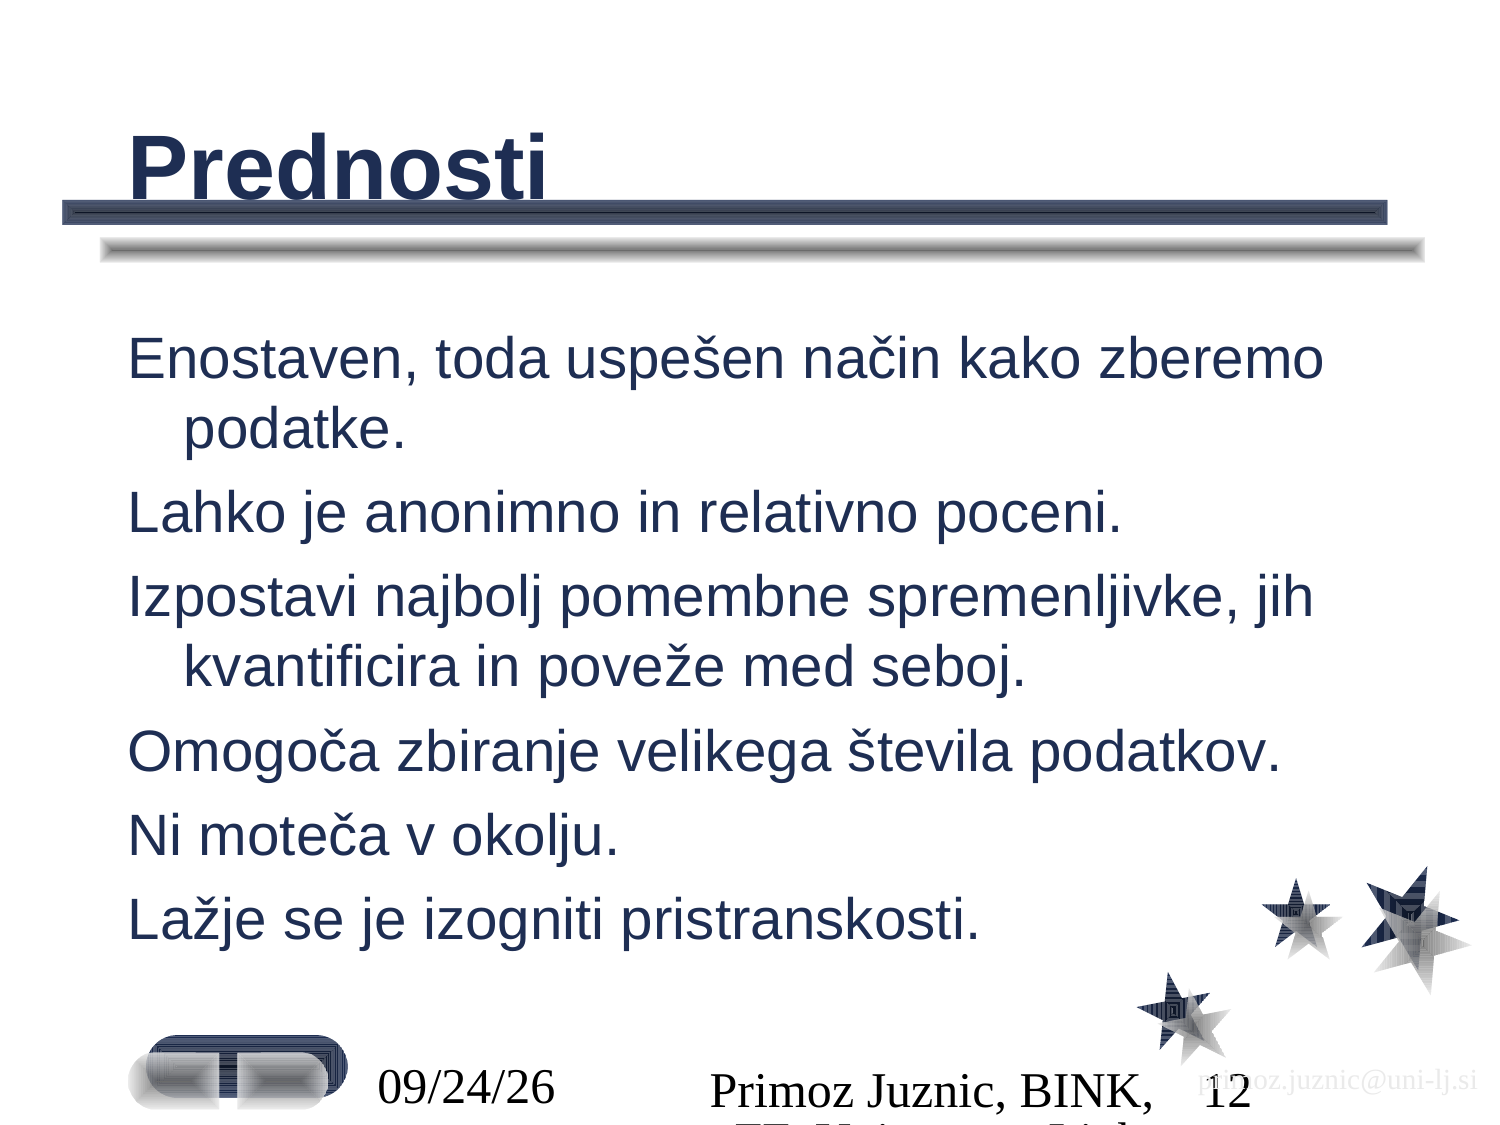

# Prednosti
Enostaven, toda uspešen način kako zberemo podatke.
Lahko je anonimno in relativno poceni.
Izpostavi najbolj pomembne spremenljivke, jih kvantificira in poveže med seboj.
Omogoča zbiranje velikega števila podatkov.
Ni moteča v okolju.
Lažje se je izogniti pristranskosti.
Primoz Juznic, BINK, FF, Univerza v Ljubljani
12